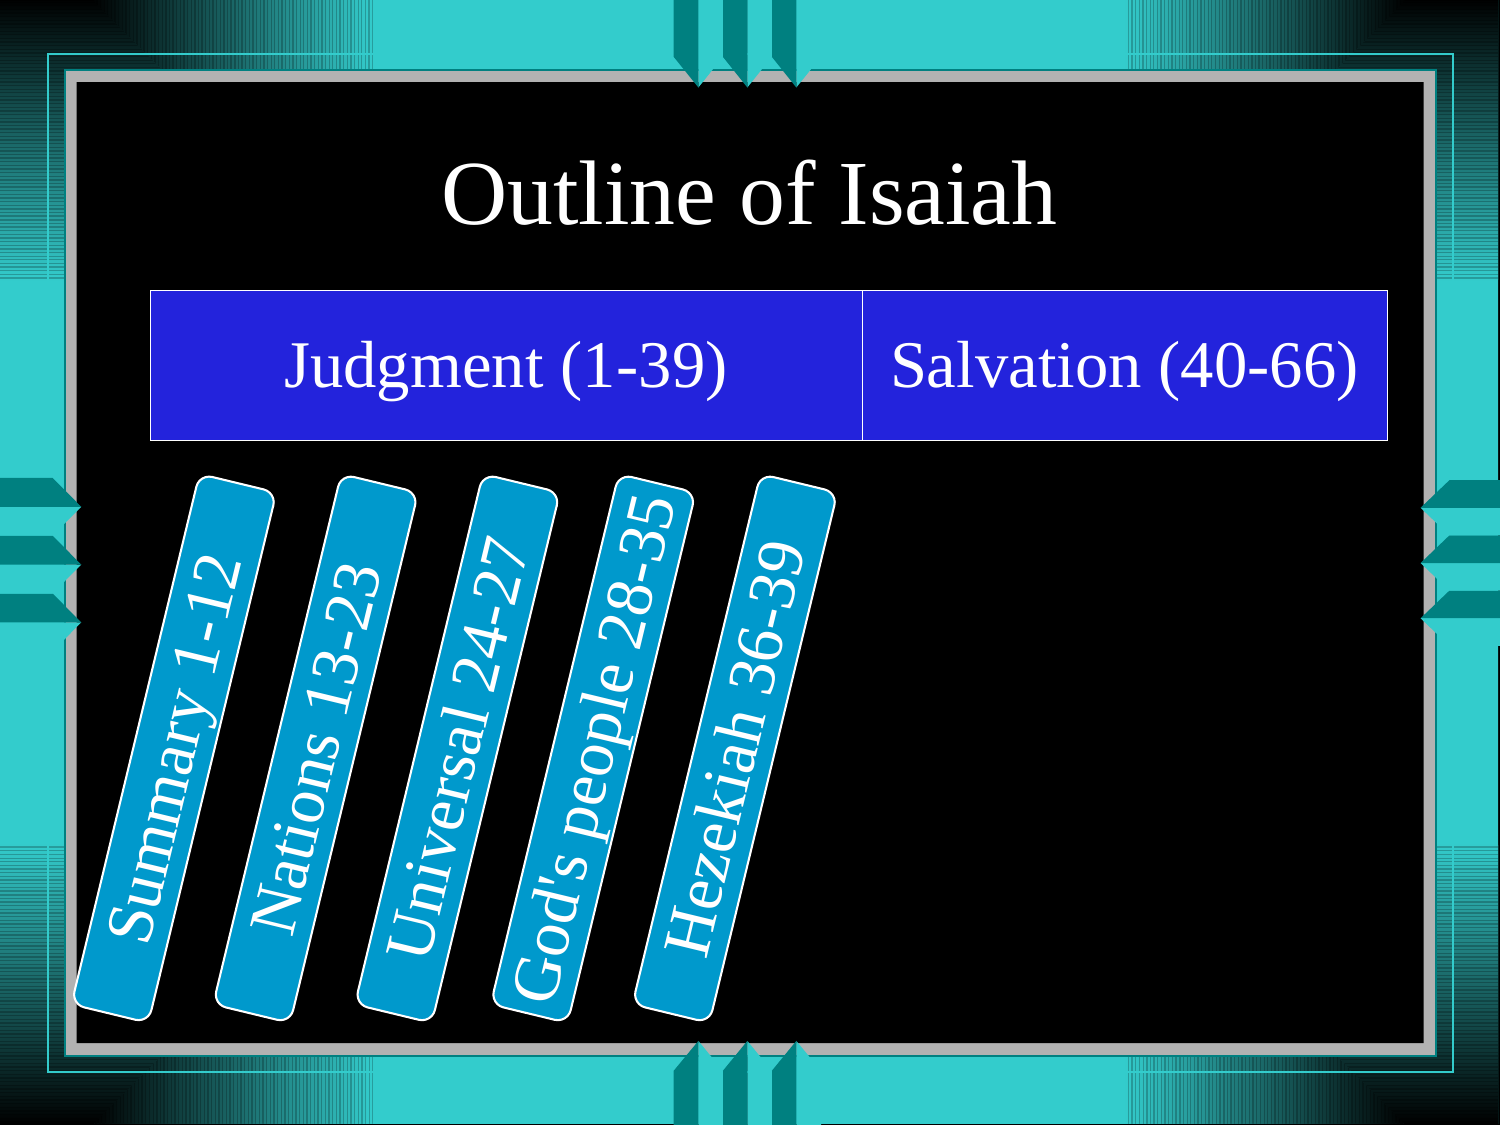

# Outline of Isaiah
Judgment (1-39)
Salvation (40-66)
Summary 1-12
Nations 13-23
Universal 24-27
God's people 28-35
Hezekiah 36-39